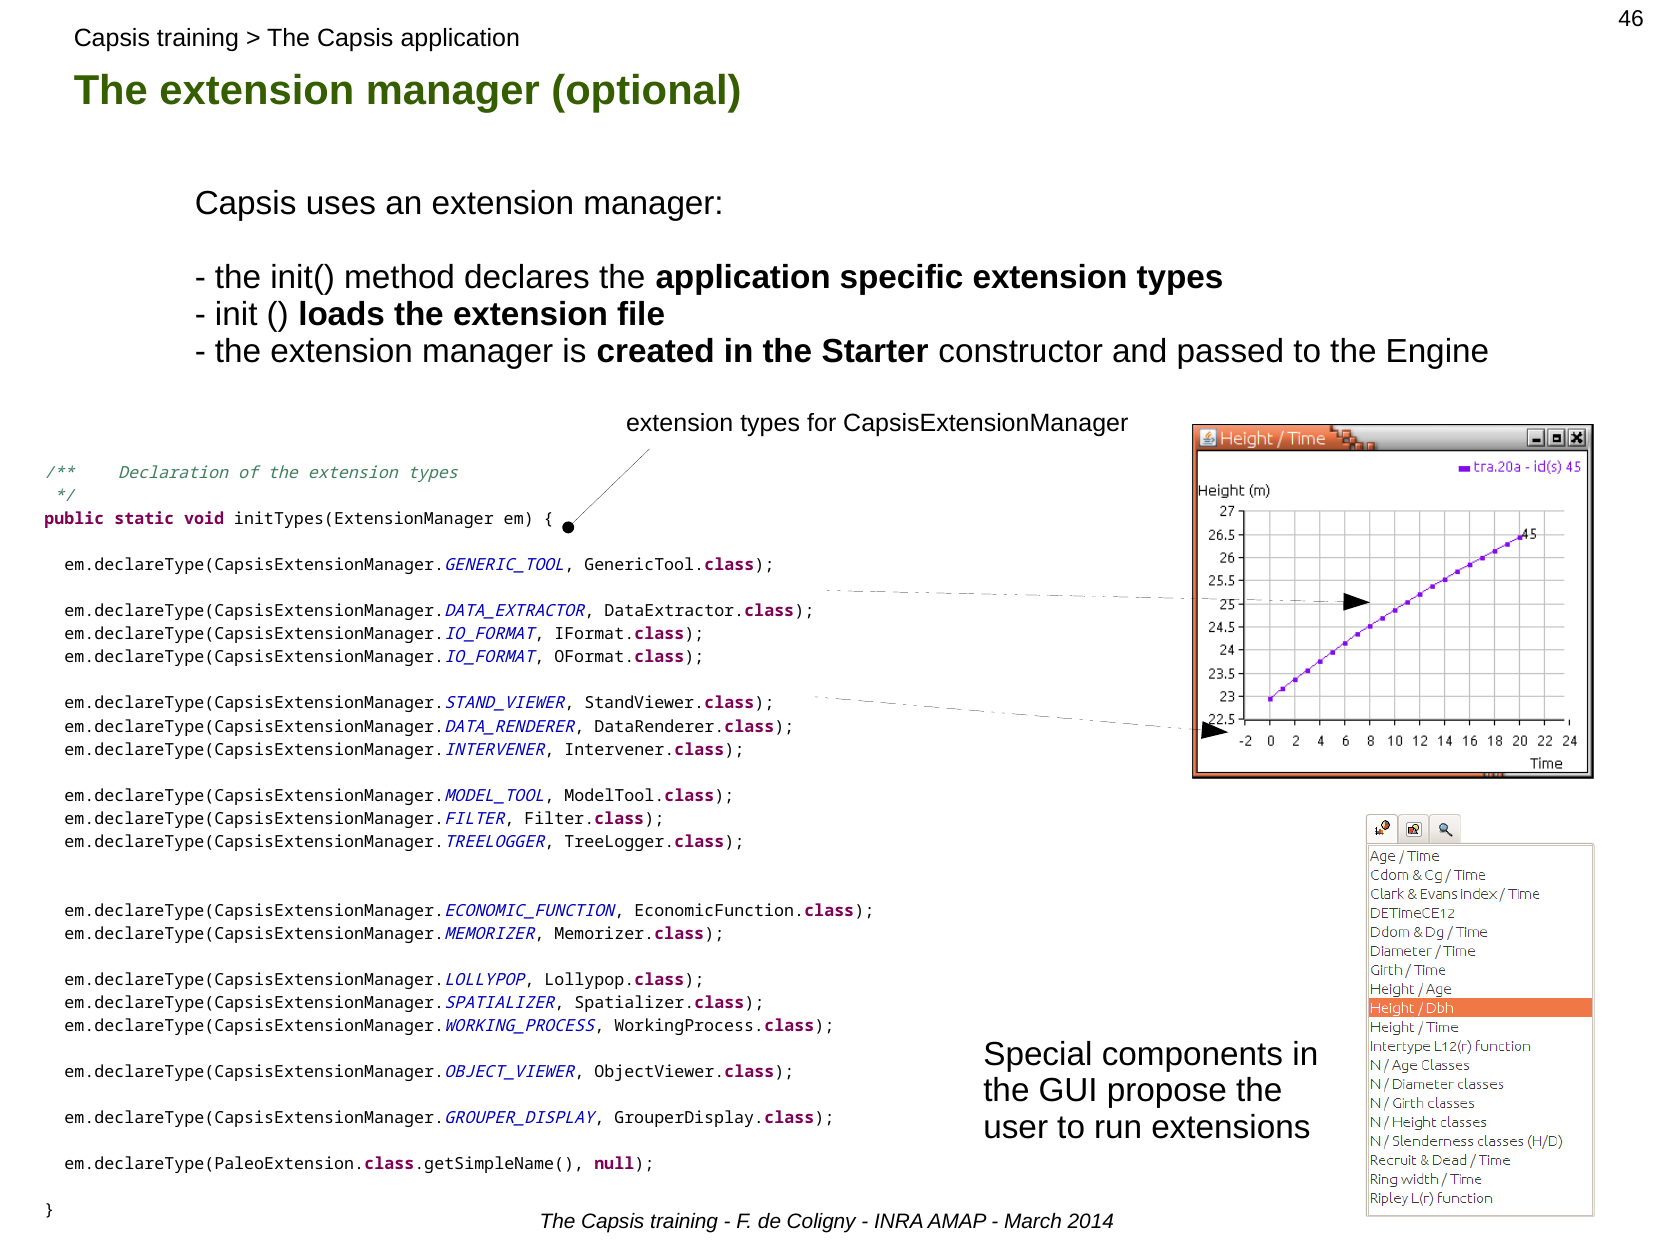

46
Capsis training > The Capsis application
The extension manager (optional)
Capsis uses an extension manager:
- the init() method declares the application specific extension types
- init () loads the extension file
- the extension manager is created in the Starter constructor and passed to the Engine
extension types for CapsisExtensionManager
/**	Declaration of the extension types
 */
public static void initTypes(ExtensionManager em) {
 em.declareType(CapsisExtensionManager.GENERIC_TOOL, GenericTool.class);
 em.declareType(CapsisExtensionManager.DATA_EXTRACTOR, DataExtractor.class);
 em.declareType(CapsisExtensionManager.IO_FORMAT, IFormat.class);
 em.declareType(CapsisExtensionManager.IO_FORMAT, OFormat.class);
 em.declareType(CapsisExtensionManager.STAND_VIEWER, StandViewer.class);
 em.declareType(CapsisExtensionManager.DATA_RENDERER, DataRenderer.class);
 em.declareType(CapsisExtensionManager.INTERVENER, Intervener.class);
 em.declareType(CapsisExtensionManager.MODEL_TOOL, ModelTool.class);
 em.declareType(CapsisExtensionManager.FILTER, Filter.class);
 em.declareType(CapsisExtensionManager.TREELOGGER, TreeLogger.class);
 em.declareType(CapsisExtensionManager.ECONOMIC_FUNCTION, EconomicFunction.class);
 em.declareType(CapsisExtensionManager.MEMORIZER, Memorizer.class);
 em.declareType(CapsisExtensionManager.LOLLYPOP, Lollypop.class);
 em.declareType(CapsisExtensionManager.SPATIALIZER, Spatializer.class);
 em.declareType(CapsisExtensionManager.WORKING_PROCESS, WorkingProcess.class);
 em.declareType(CapsisExtensionManager.OBJECT_VIEWER, ObjectViewer.class);
 em.declareType(CapsisExtensionManager.GROUPER_DISPLAY, GrouperDisplay.class);
 em.declareType(PaleoExtension.class.getSimpleName(), null);
}
Special components in the GUI propose the user to run extensions
The Capsis training - F. de Coligny - INRA AMAP - March 2014